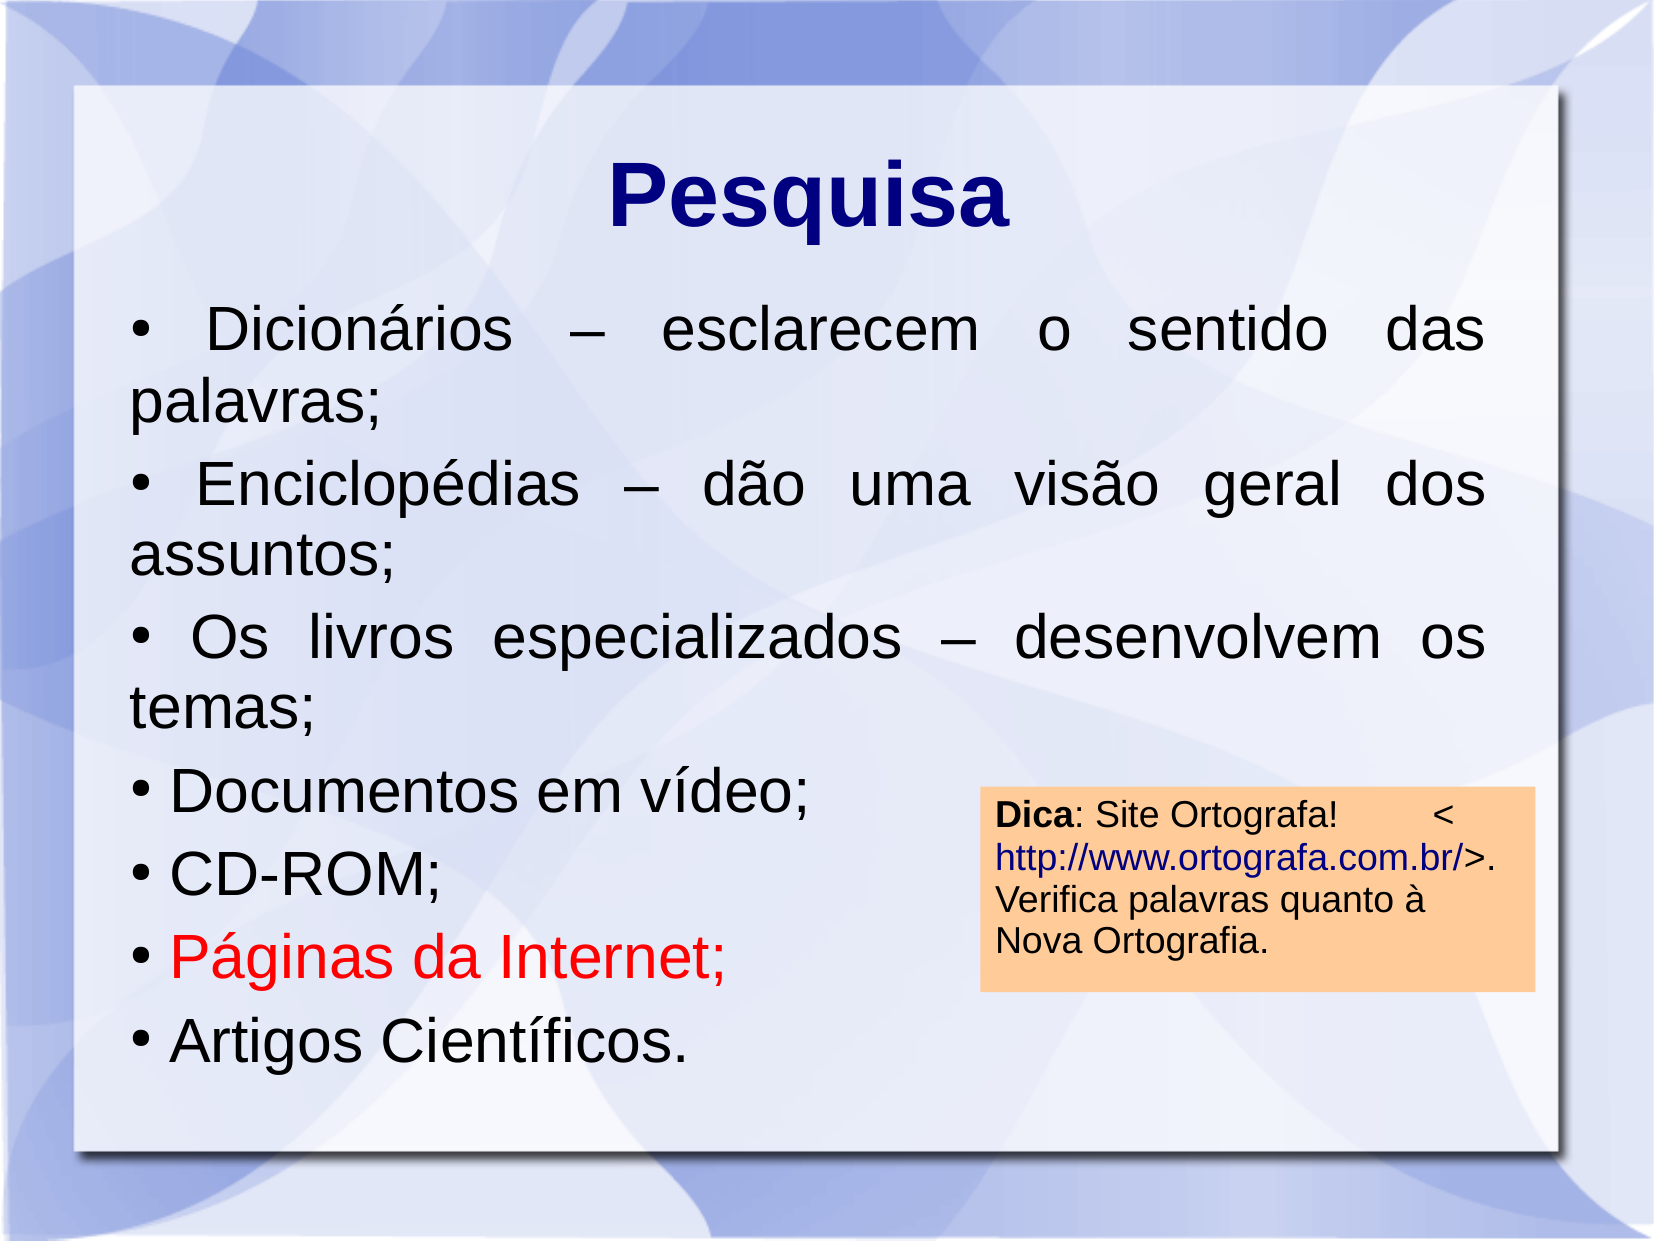

# Pesquisa
 Dicionários – esclarecem o sentido das palavras;
 Enciclopédias – dão uma visão geral dos assuntos;
 Os livros especializados – desenvolvem os temas;
 Documentos em vídeo;
 CD-ROM;
 Páginas da Internet;
 Artigos Científicos.
Dica: Site Ortografa! <http://www.ortografa.com.br/>.
Verifica palavras quanto à Nova Ortografia.